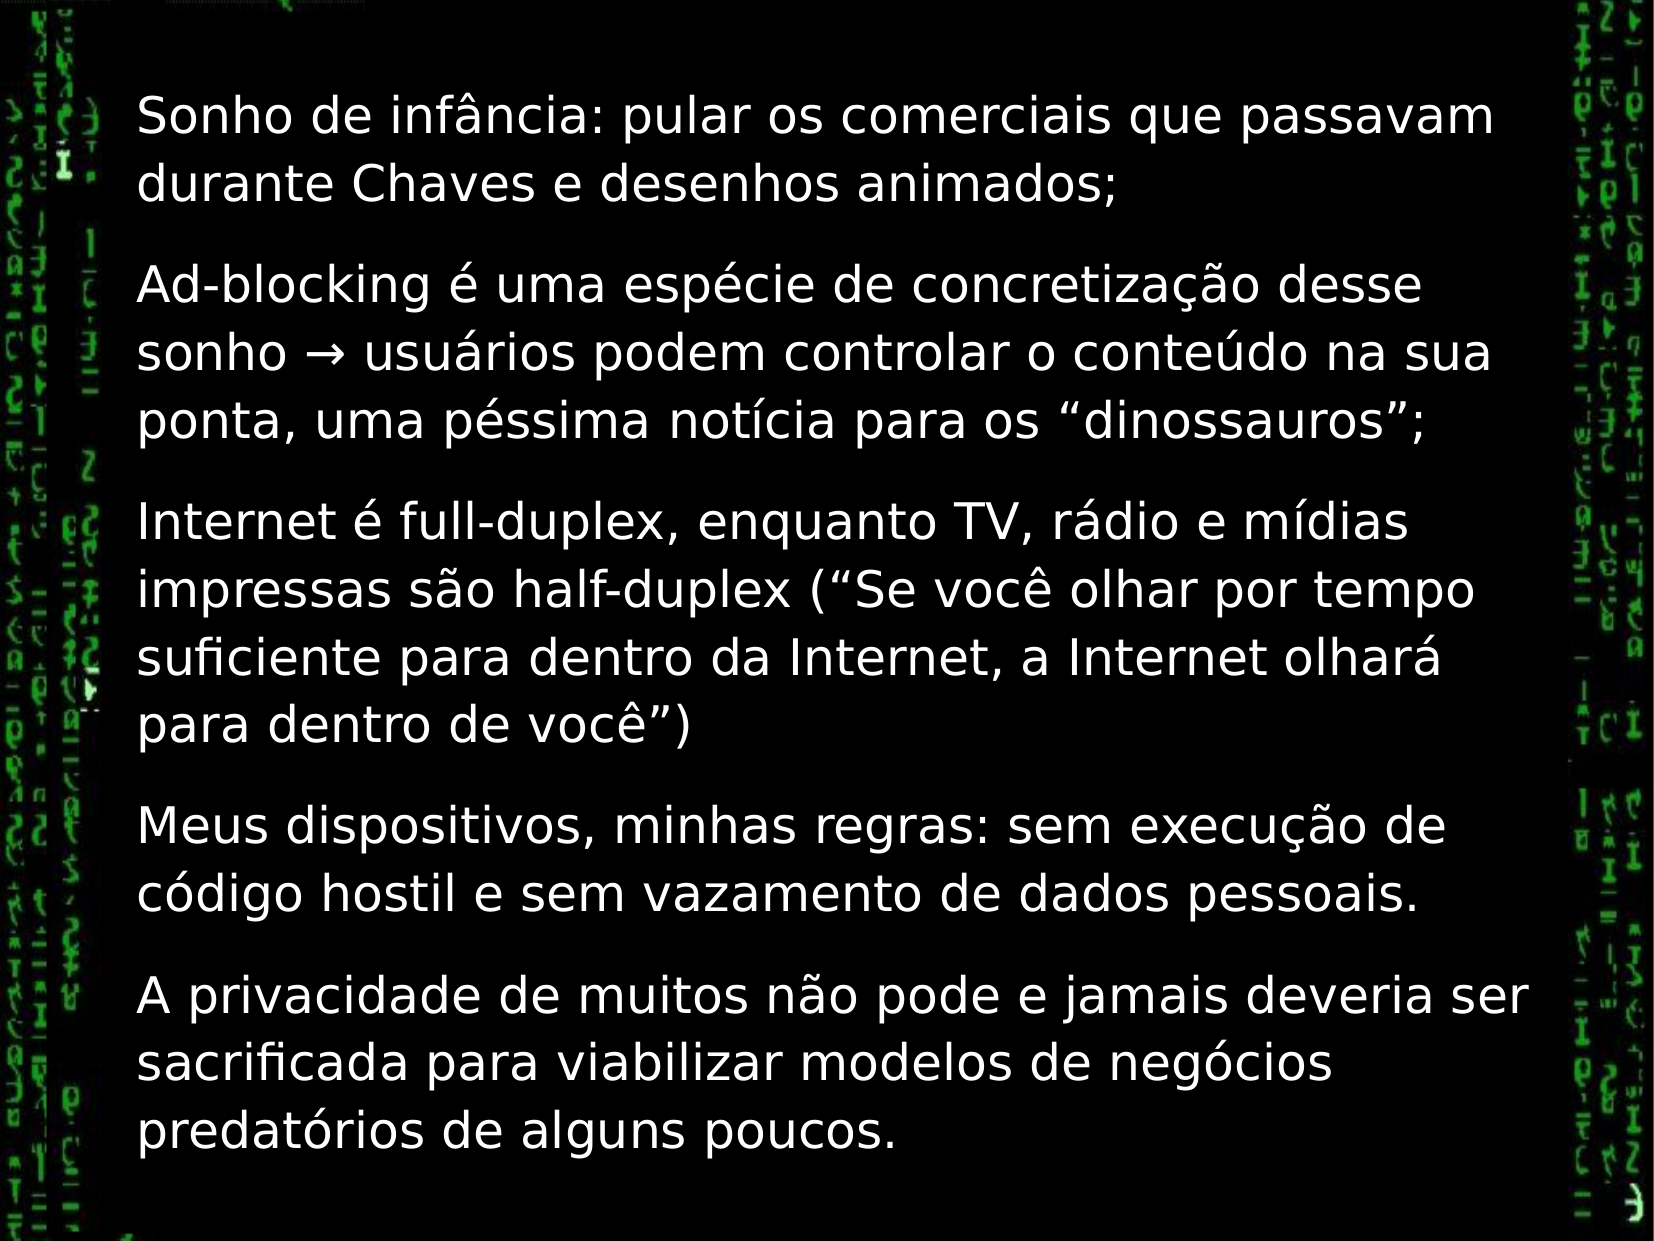

# Sonho de infância: pular os comerciais que passavam durante Chaves e desenhos animados;
Ad-blocking é uma espécie de concretização desse sonho → usuários podem controlar o conteúdo na sua ponta, uma péssima notícia para os “dinossauros”;
Internet é full-duplex, enquanto TV, rádio e mídias impressas são half-duplex (“Se você olhar por tempo suficiente para dentro da Internet, a Internet olhará para dentro de você”)
Meus dispositivos, minhas regras: sem execução de código hostil e sem vazamento de dados pessoais.
A privacidade de muitos não pode e jamais deveria ser sacrificada para viabilizar modelos de negócios predatórios de alguns poucos.